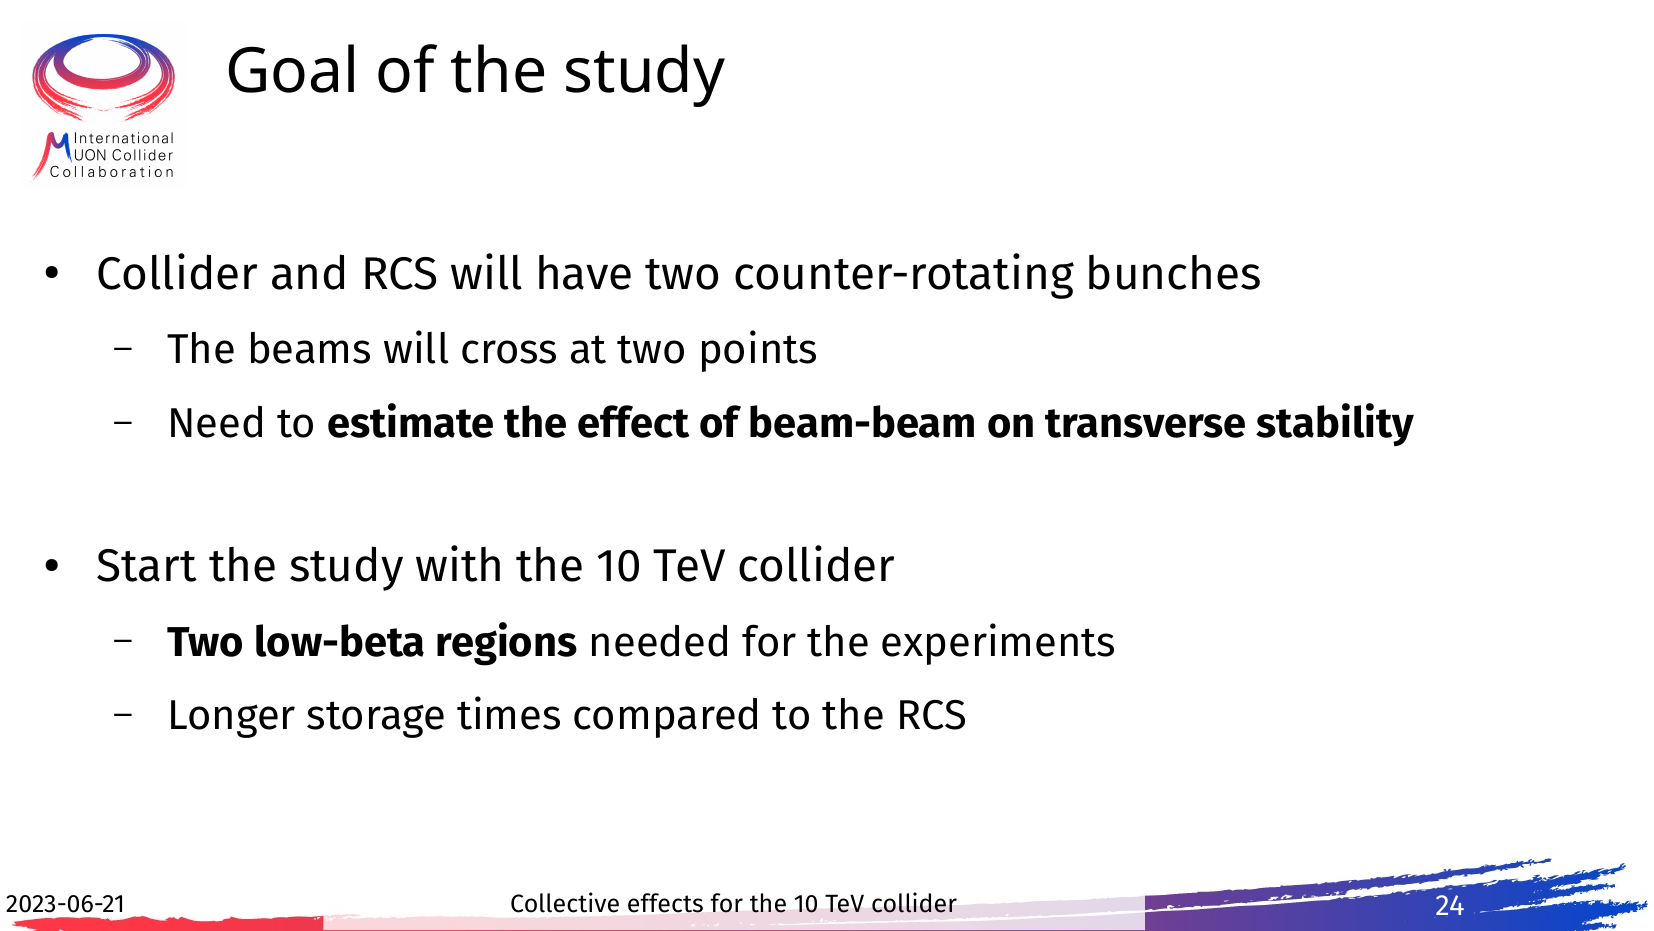

Goal of the study
# Collider and RCS will have two counter-rotating bunches
The beams will cross at two points
Need to estimate the effect of beam-beam on transverse stability
Start the study with the 10 TeV collider
Two low-beta regions needed for the experiments
Longer storage times compared to the RCS
2023-06-21
Collective effects for the 10 TeV collider
24